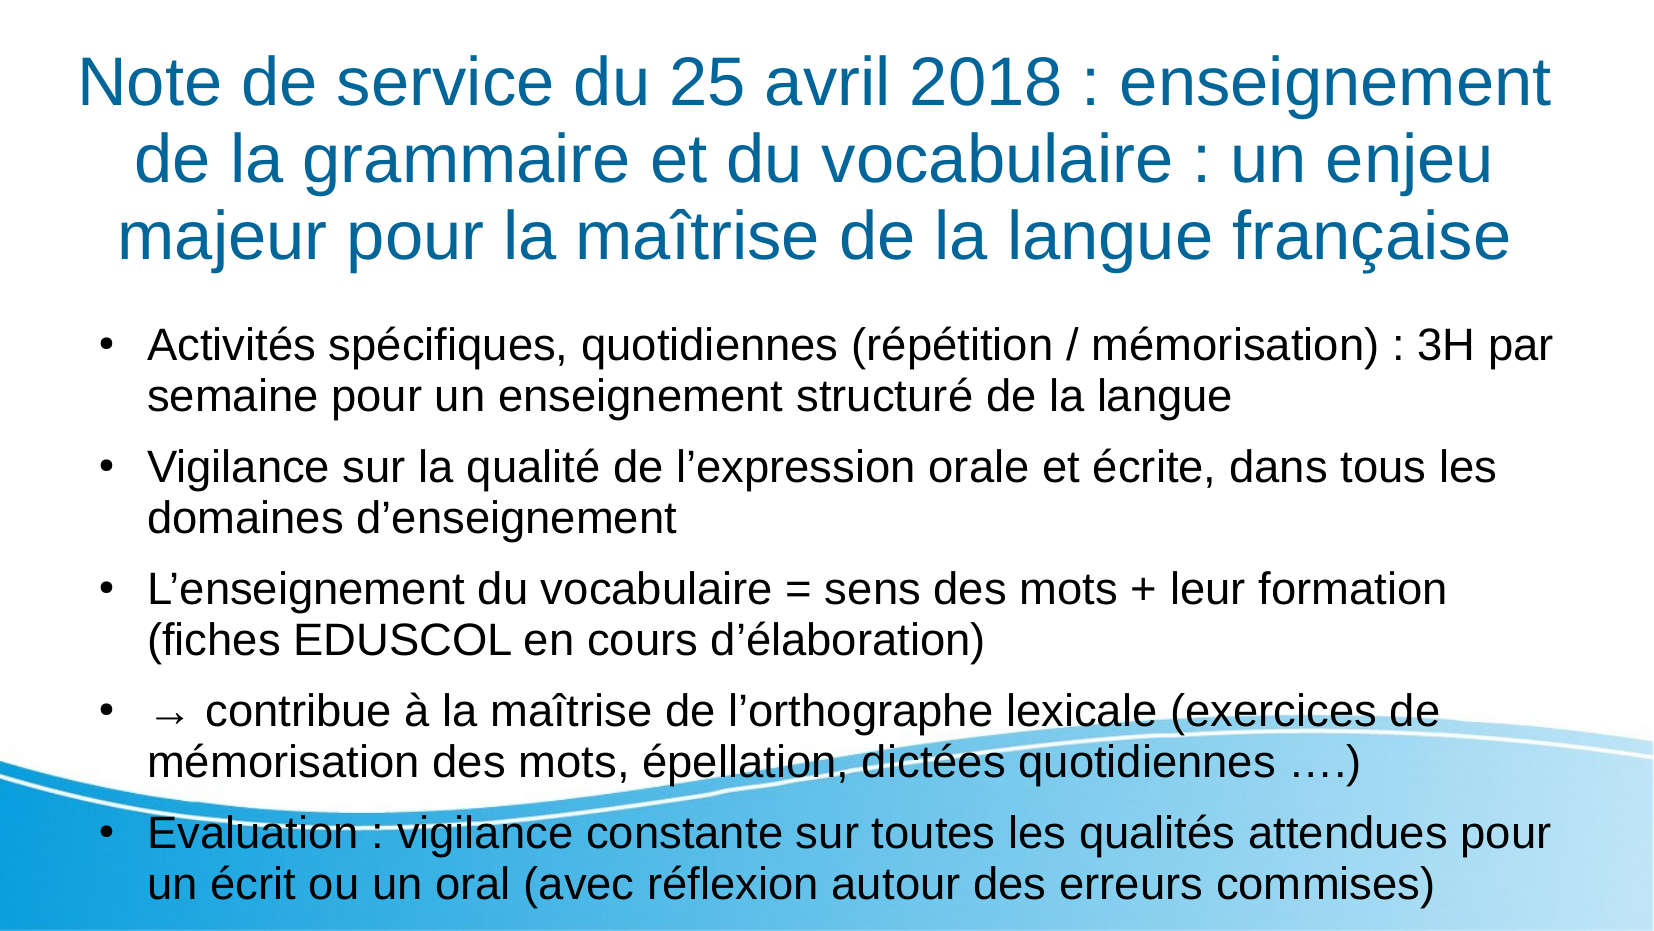

# Note de service du 25 avril 2018 : enseignement de la grammaire et du vocabulaire : un enjeu majeur pour la maîtrise de la langue française
Activités spécifiques, quotidiennes (répétition / mémorisation) : 3H par semaine pour un enseignement structuré de la langue
Vigilance sur la qualité de l’expression orale et écrite, dans tous les domaines d’enseignement
L’enseignement du vocabulaire = sens des mots + leur formation (fiches EDUSCOL en cours d’élaboration)
→ contribue à la maîtrise de l’orthographe lexicale (exercices de mémorisation des mots, épellation, dictées quotidiennes ….)
Evaluation : vigilance constante sur toutes les qualités attendues pour un écrit ou un oral (avec réflexion autour des erreurs commises)